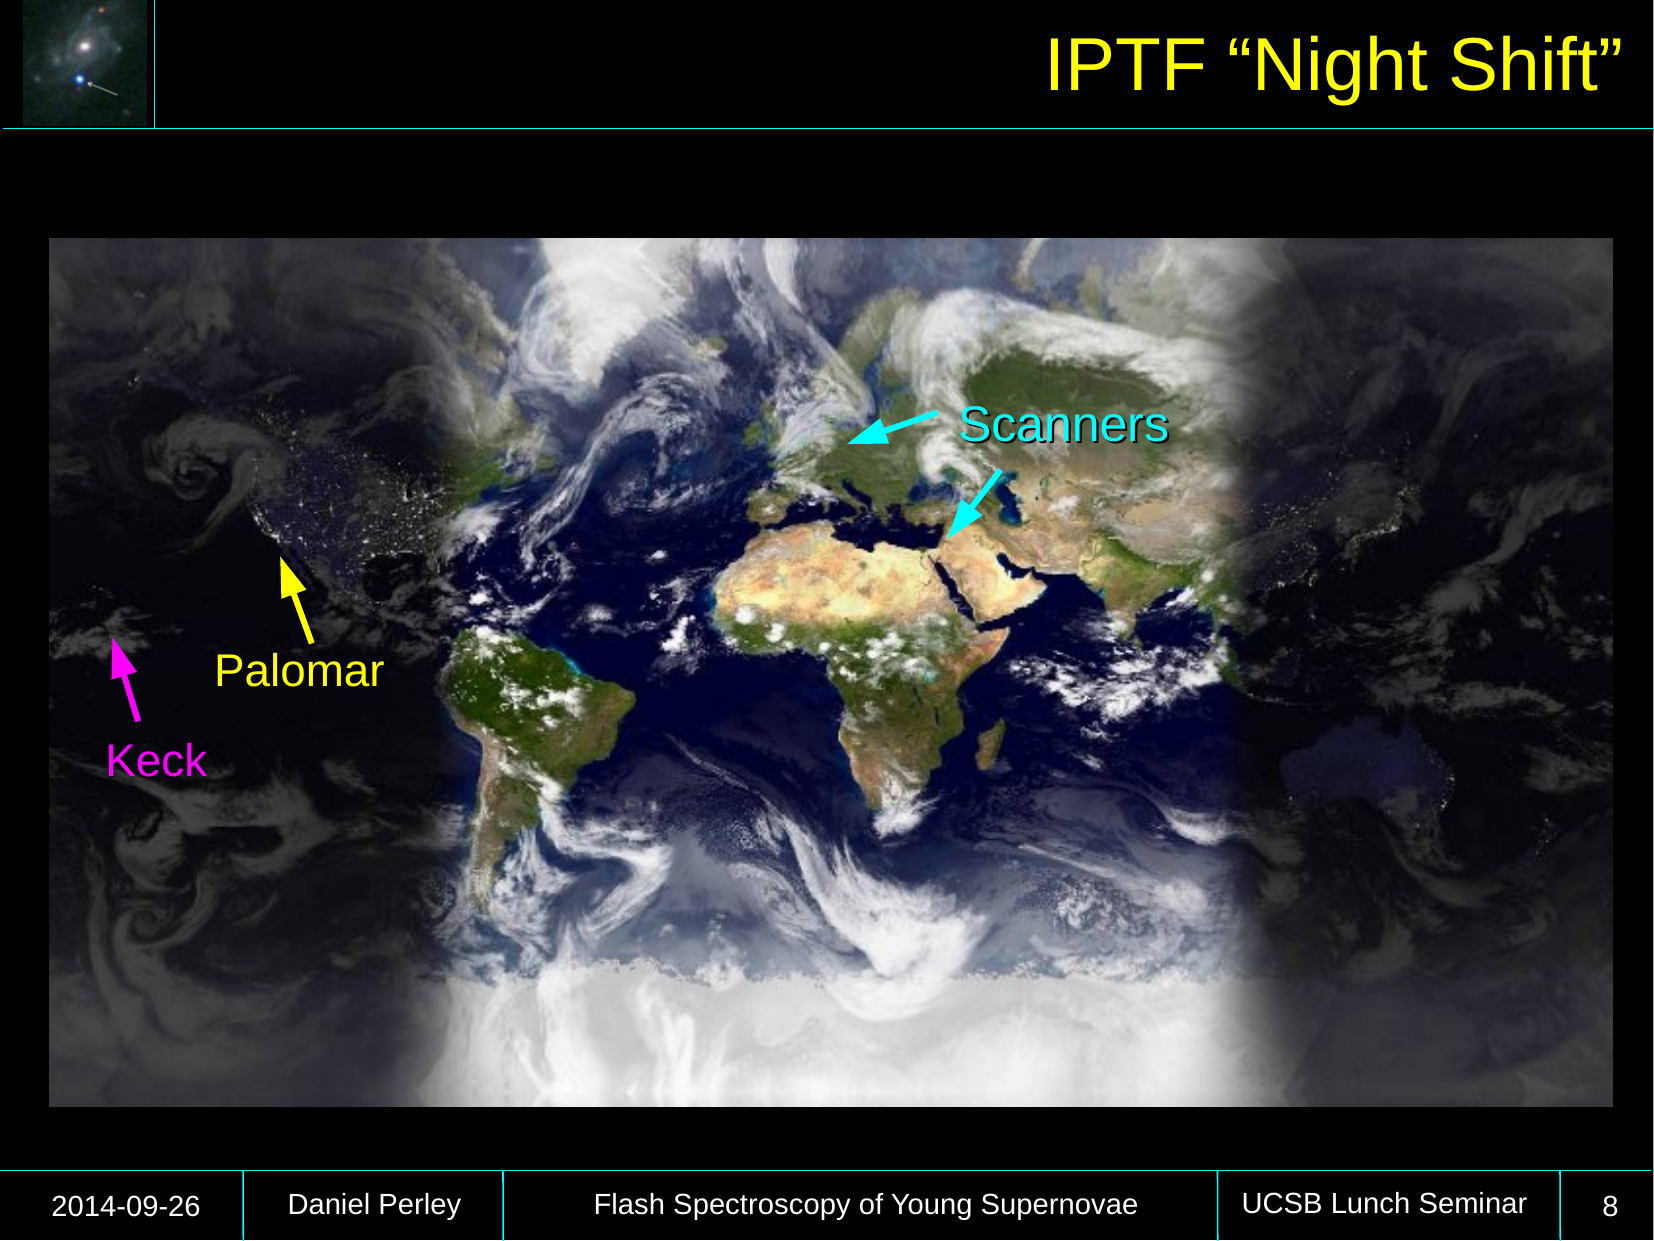

# IPTF “Night Shift”
Scanners
Palomar
Keck
2014-09-26
8